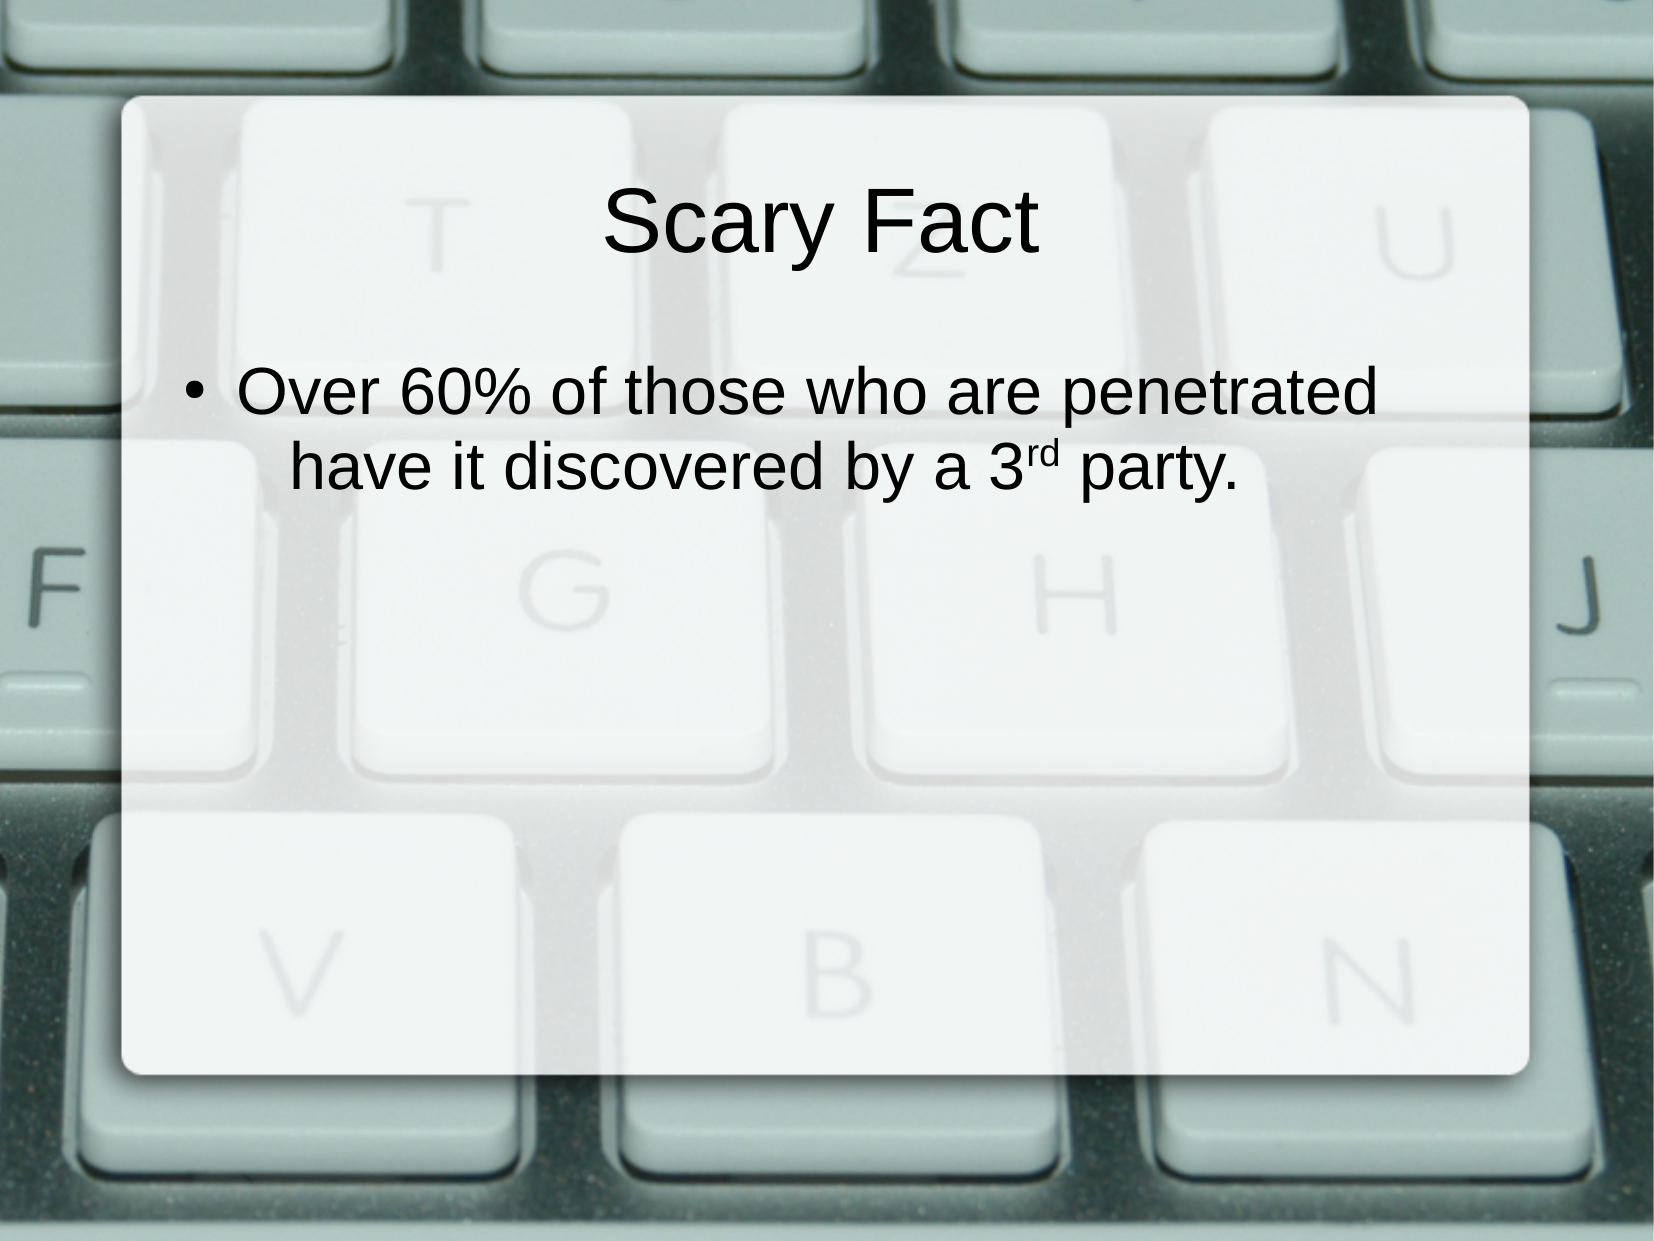

# Scary Fact
Over 60% of those who are penetrated have it discovered by a 3rd party.